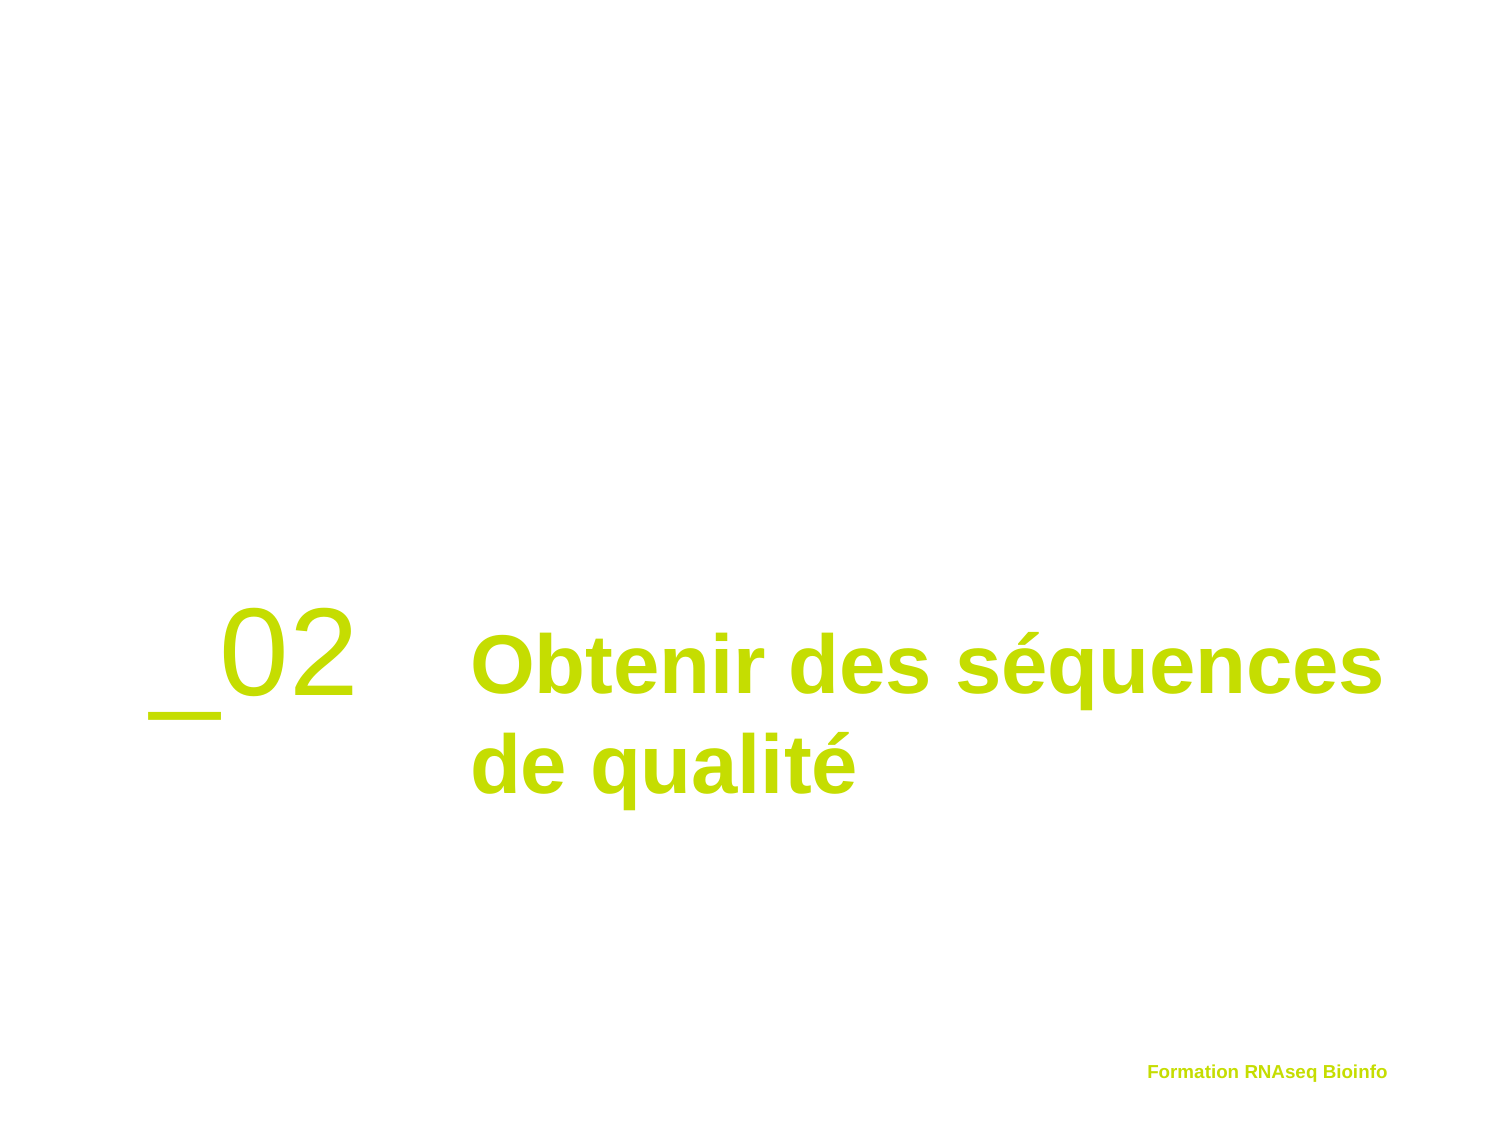

_02
Obtenir des séquences
de qualité
DONNÉES BRUTES